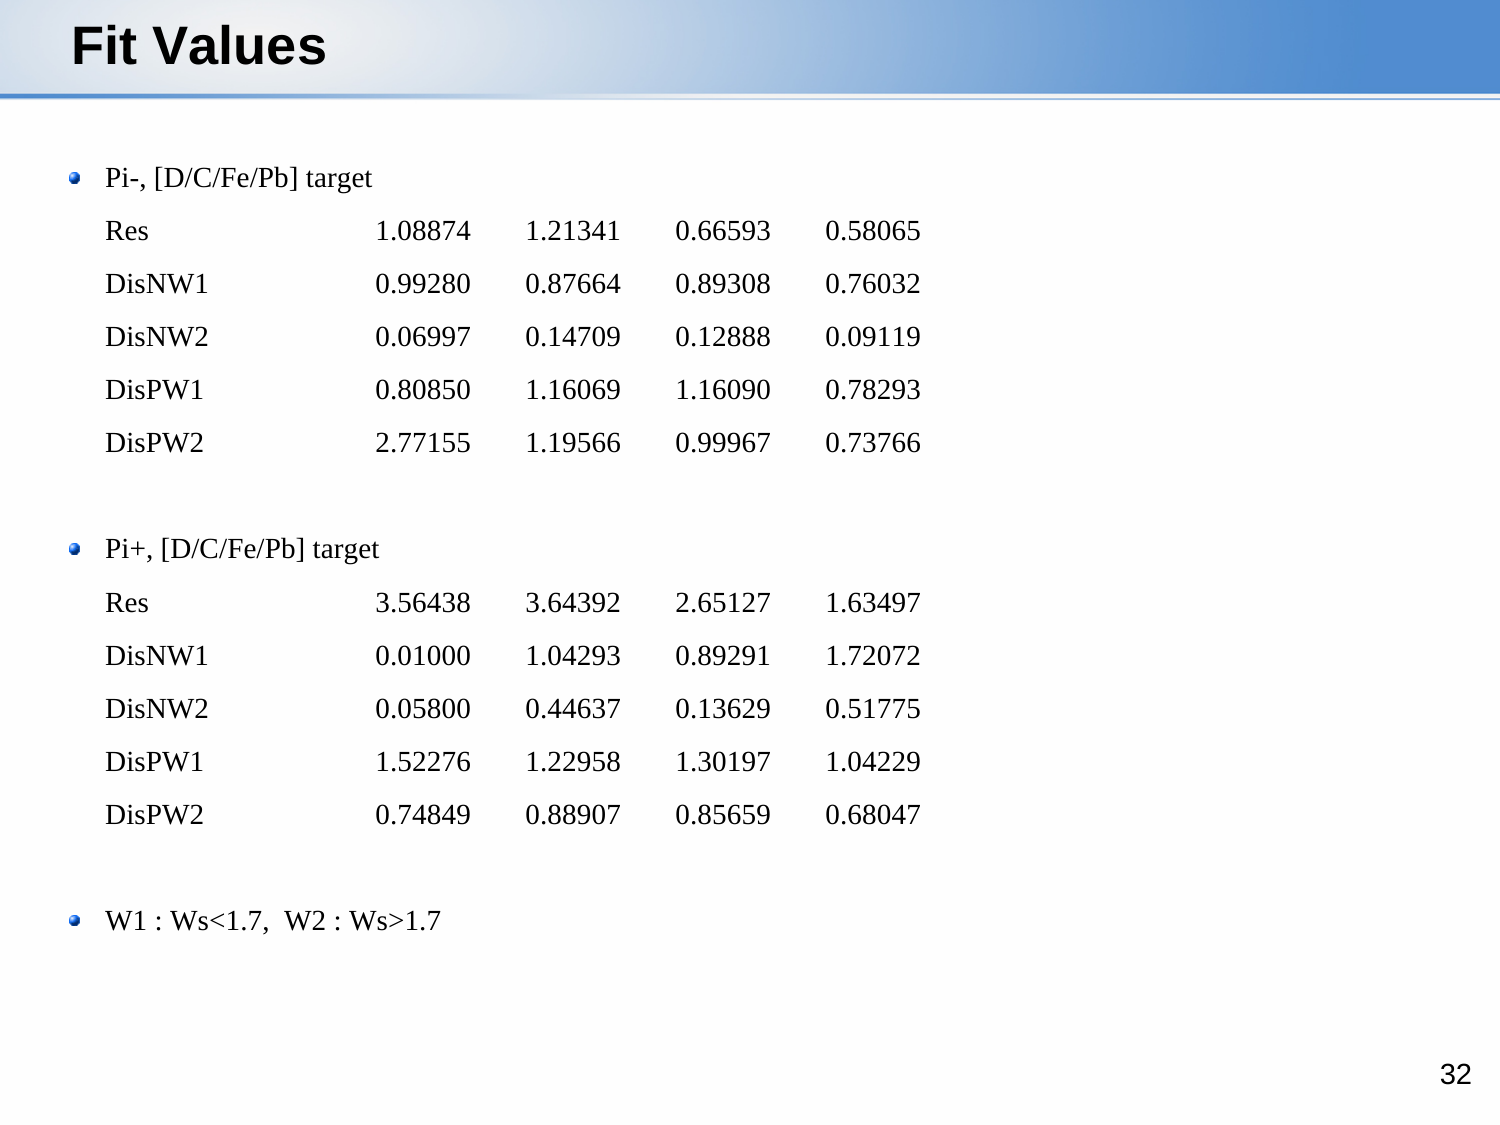

# Fit Values
Pi-, [D/C/Fe/Pb] target
Res		1.08874	1.21341	0.66593	0.58065
DisNW1		0.99280	0.87664	0.89308	0.76032
DisNW2		0.06997	0.14709	0.12888	0.09119
DisPW1		0.80850	1.16069	1.16090	0.78293
DisPW2		2.77155	1.19566	0.99967	0.73766
Pi+, [D/C/Fe/Pb] target
Res		3.56438	3.64392	2.65127	1.63497
DisNW1		0.01000	1.04293	0.89291	1.72072
DisNW2		0.05800	0.44637	0.13629	0.51775
DisPW1		1.52276	1.22958	1.30197	1.04229
DisPW2		0.74849	0.88907	0.85659	0.68047
W1 : Ws<1.7, W2 : Ws>1.7